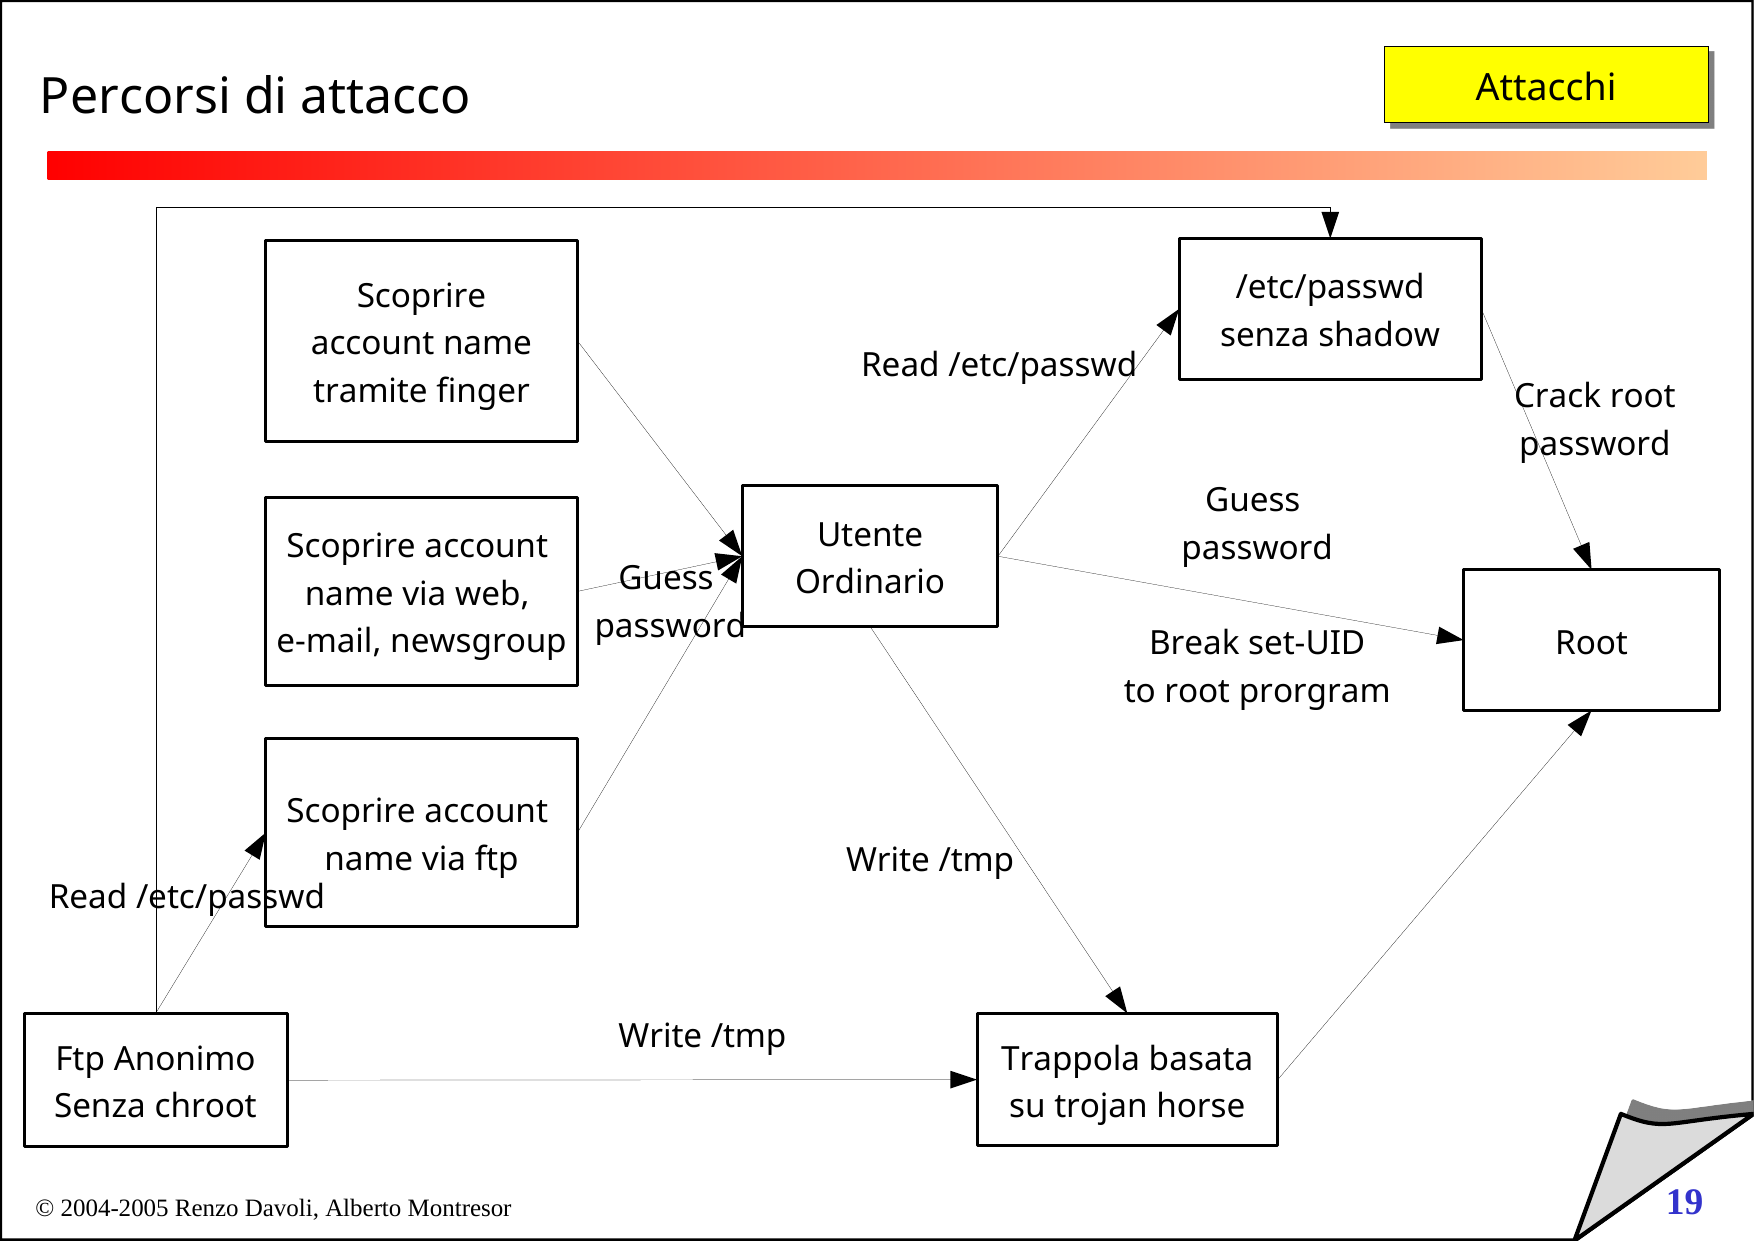

Attacchi
# Percorsi di attacco
/etc/passwd
senza shadow
Scoprire
account name
tramite finger
Read /etc/passwd
Crack root
password
Guess
password
Utente
Ordinario
Scoprire account
name via web,
e-mail, newsgroup
Guess
password
Root
Break set-UID
to root prorgram
Scoprire account
name via ftp
Write /tmp
Read /etc/passwd
Write /tmp
Ftp Anonimo
Senza chroot
Trappola basata
su trojan horse